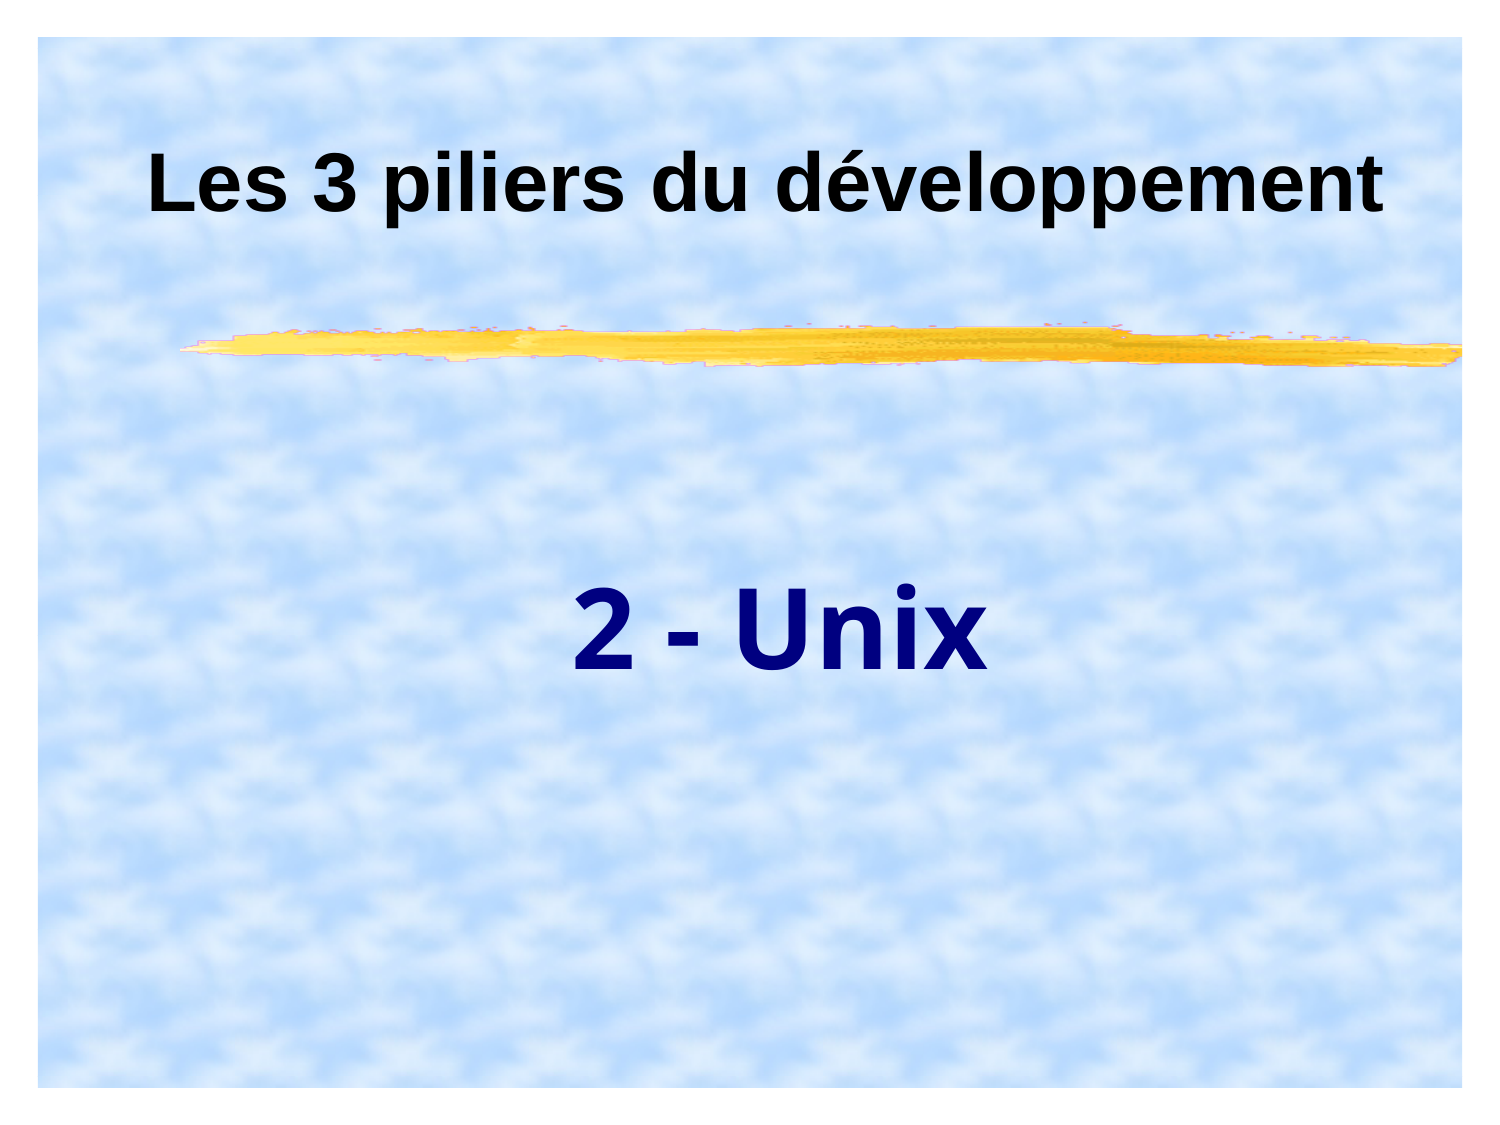

# Les 3 piliers du développement
2 - Unix